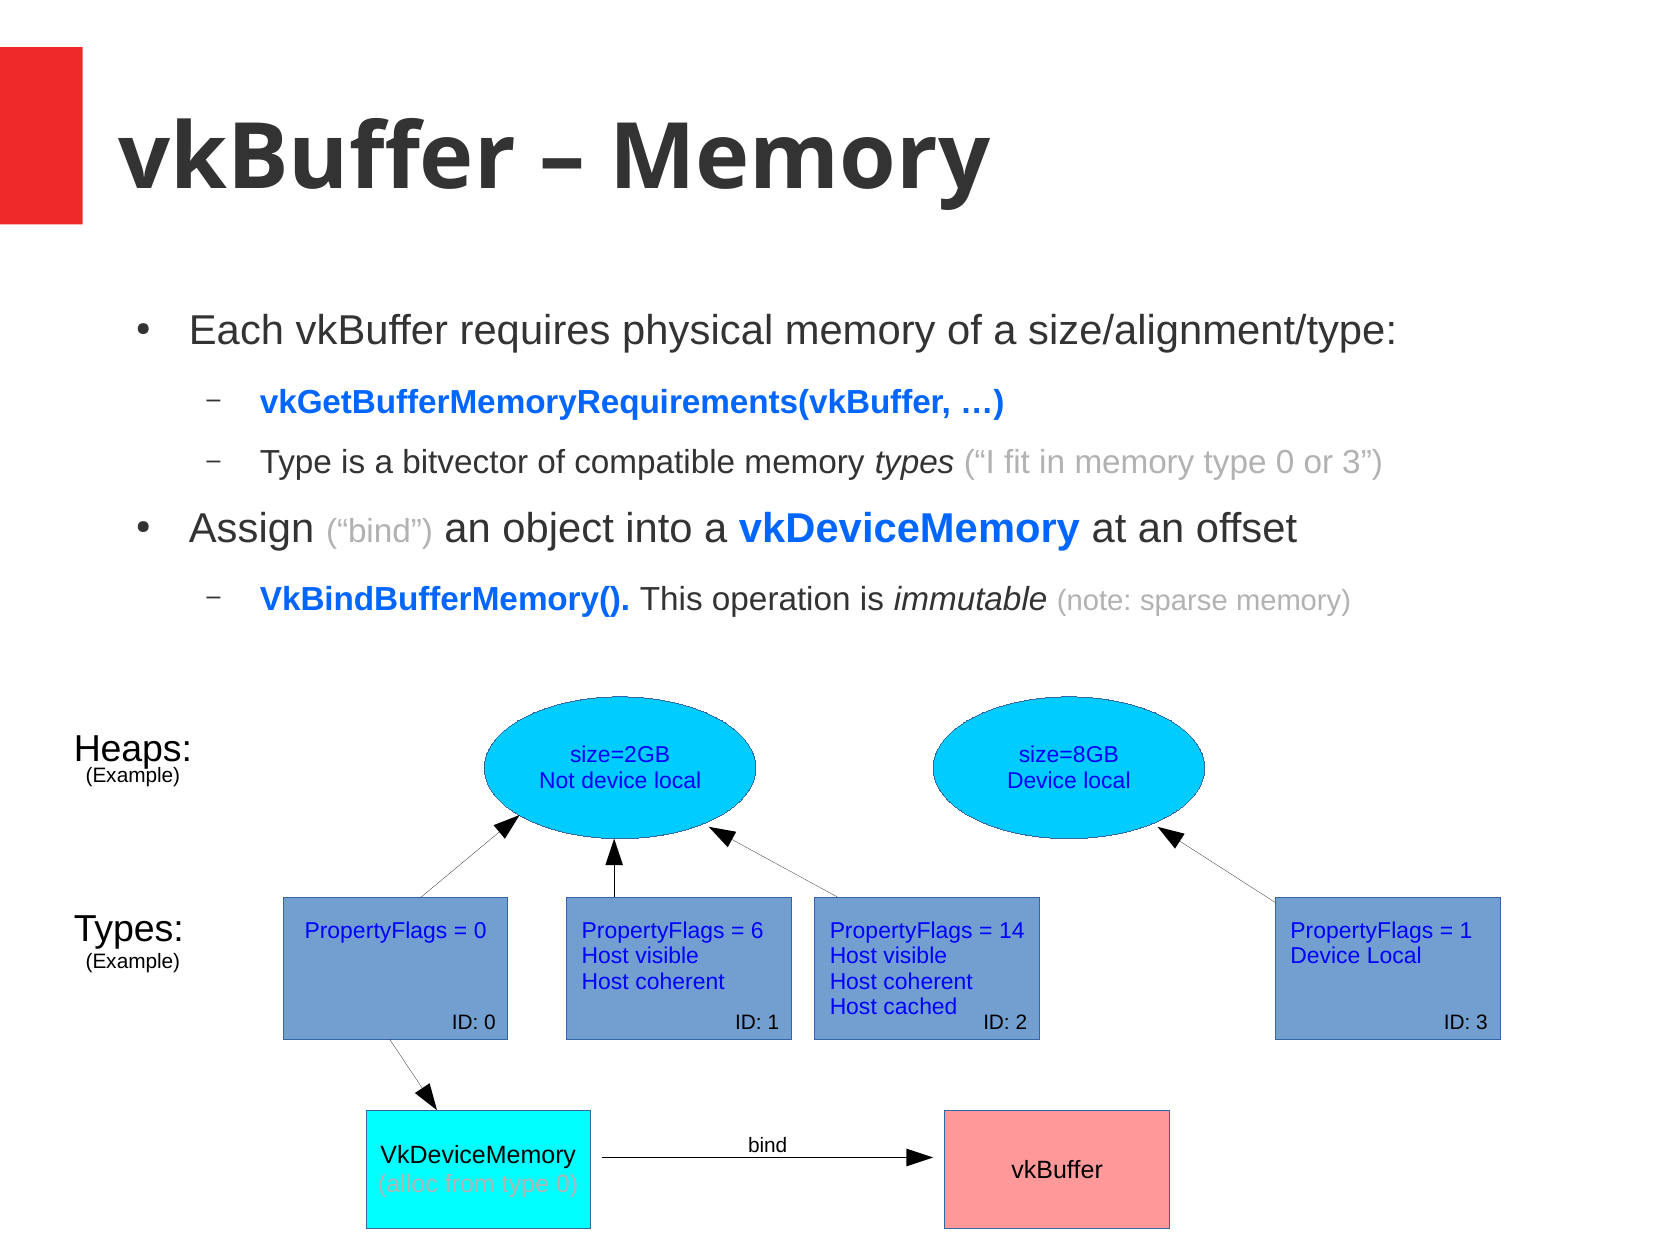

# vkBuffer – Memory
Each vkBuffer requires physical memory of a size/alignment/type:
vkGetBufferMemoryRequirements(vkBuffer, …)
Type is a bitvector of compatible memory types (“I fit in memory type 0 or 3”)
Assign (“bind”) an object into a vkDeviceMemory at an offset
VkBindBufferMemory(). This operation is immutable (note: sparse memory)
size=2GB
Not device local
size=8GB
Device local
Heaps:
(Example)
PropertyFlags = 0
PropertyFlags = 6
Host visible
Host coherent
PropertyFlags = 14
Host visible
Host coherent
Host cached
PropertyFlags = 1
Device Local
Types:
(Example)
ID: 0
ID: 1
ID: 2
ID: 3
VkDeviceMemory
(alloc from type 0)
vkBuffer
bind